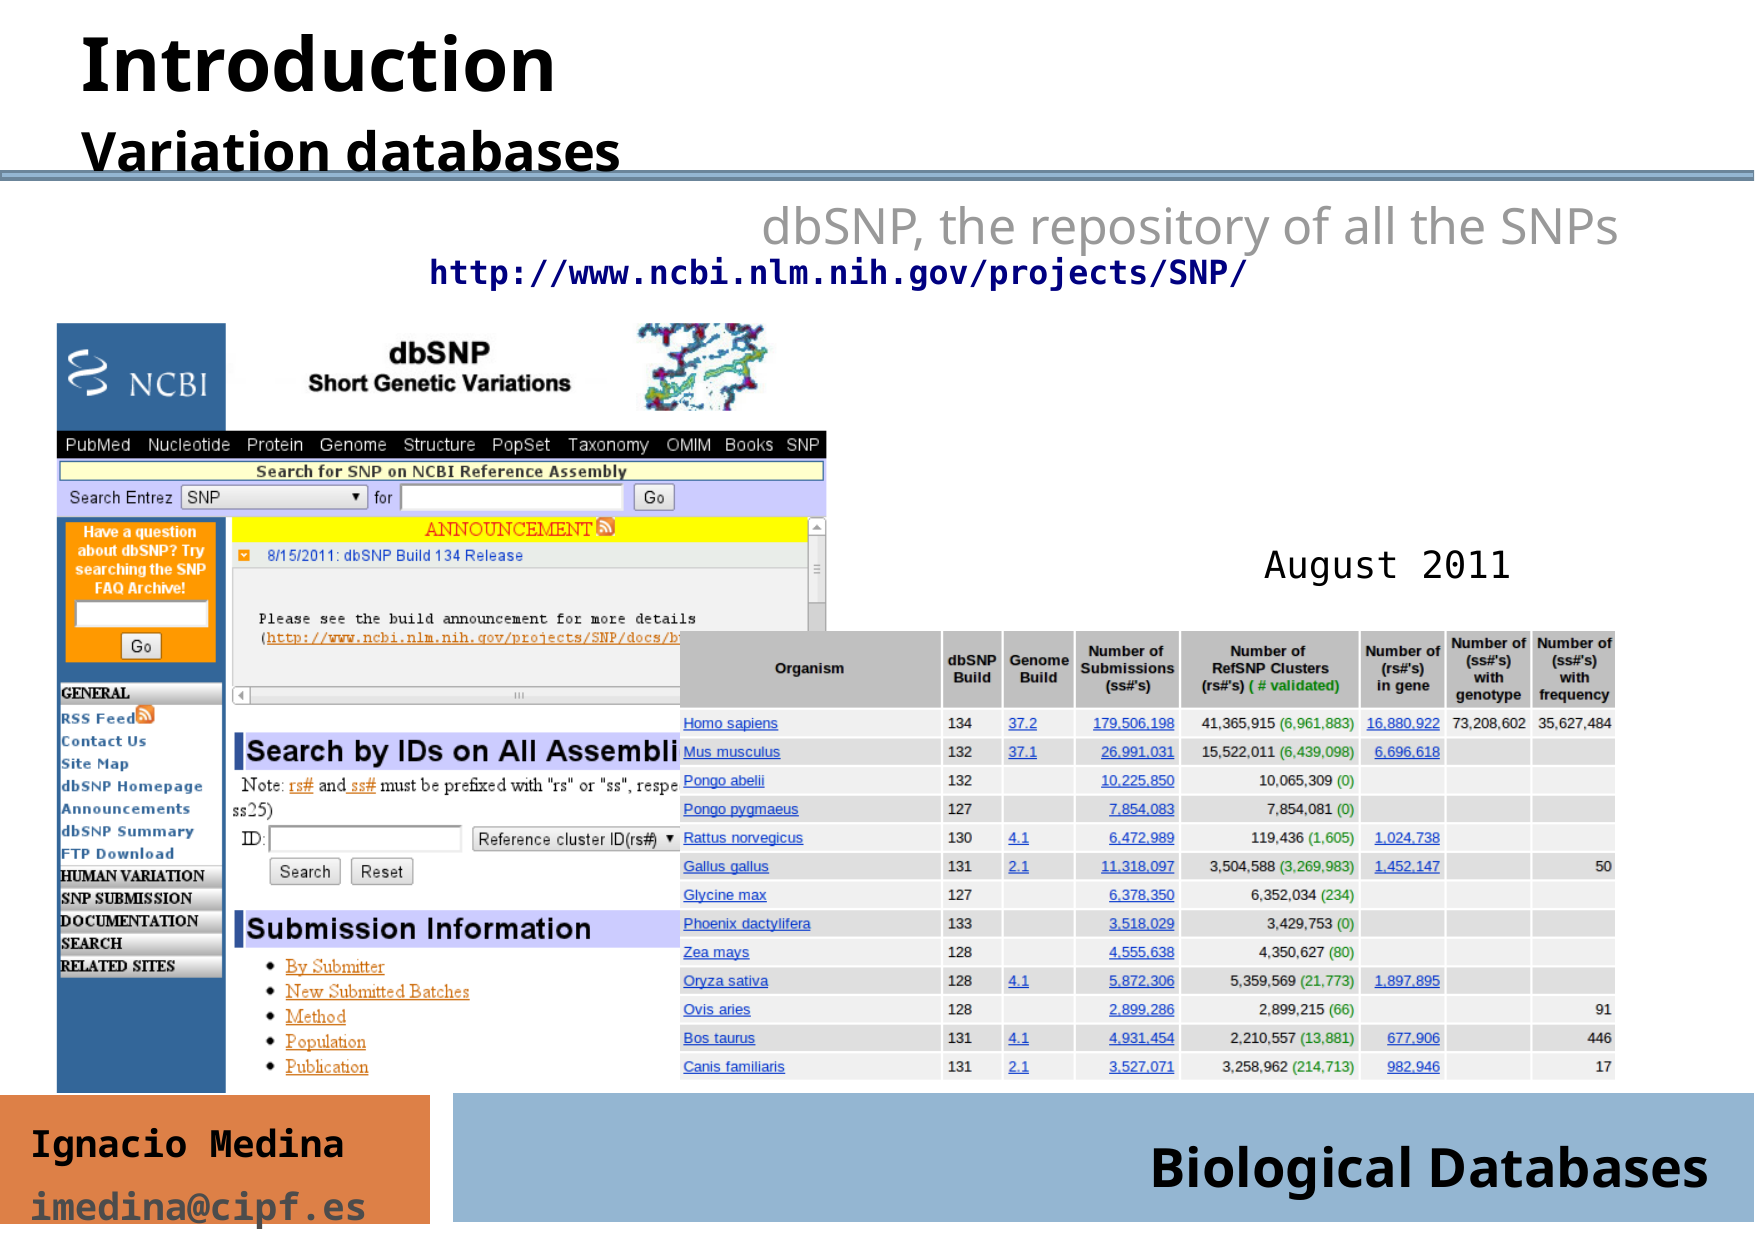

Introduction
Variation databases
#
dbSNP, the repository of all the SNPs
http://www.ncbi.nlm.nih.gov/projects/SNP/
August 2011
Ignacio Medina
imedina@cipf.es
Biological Databases